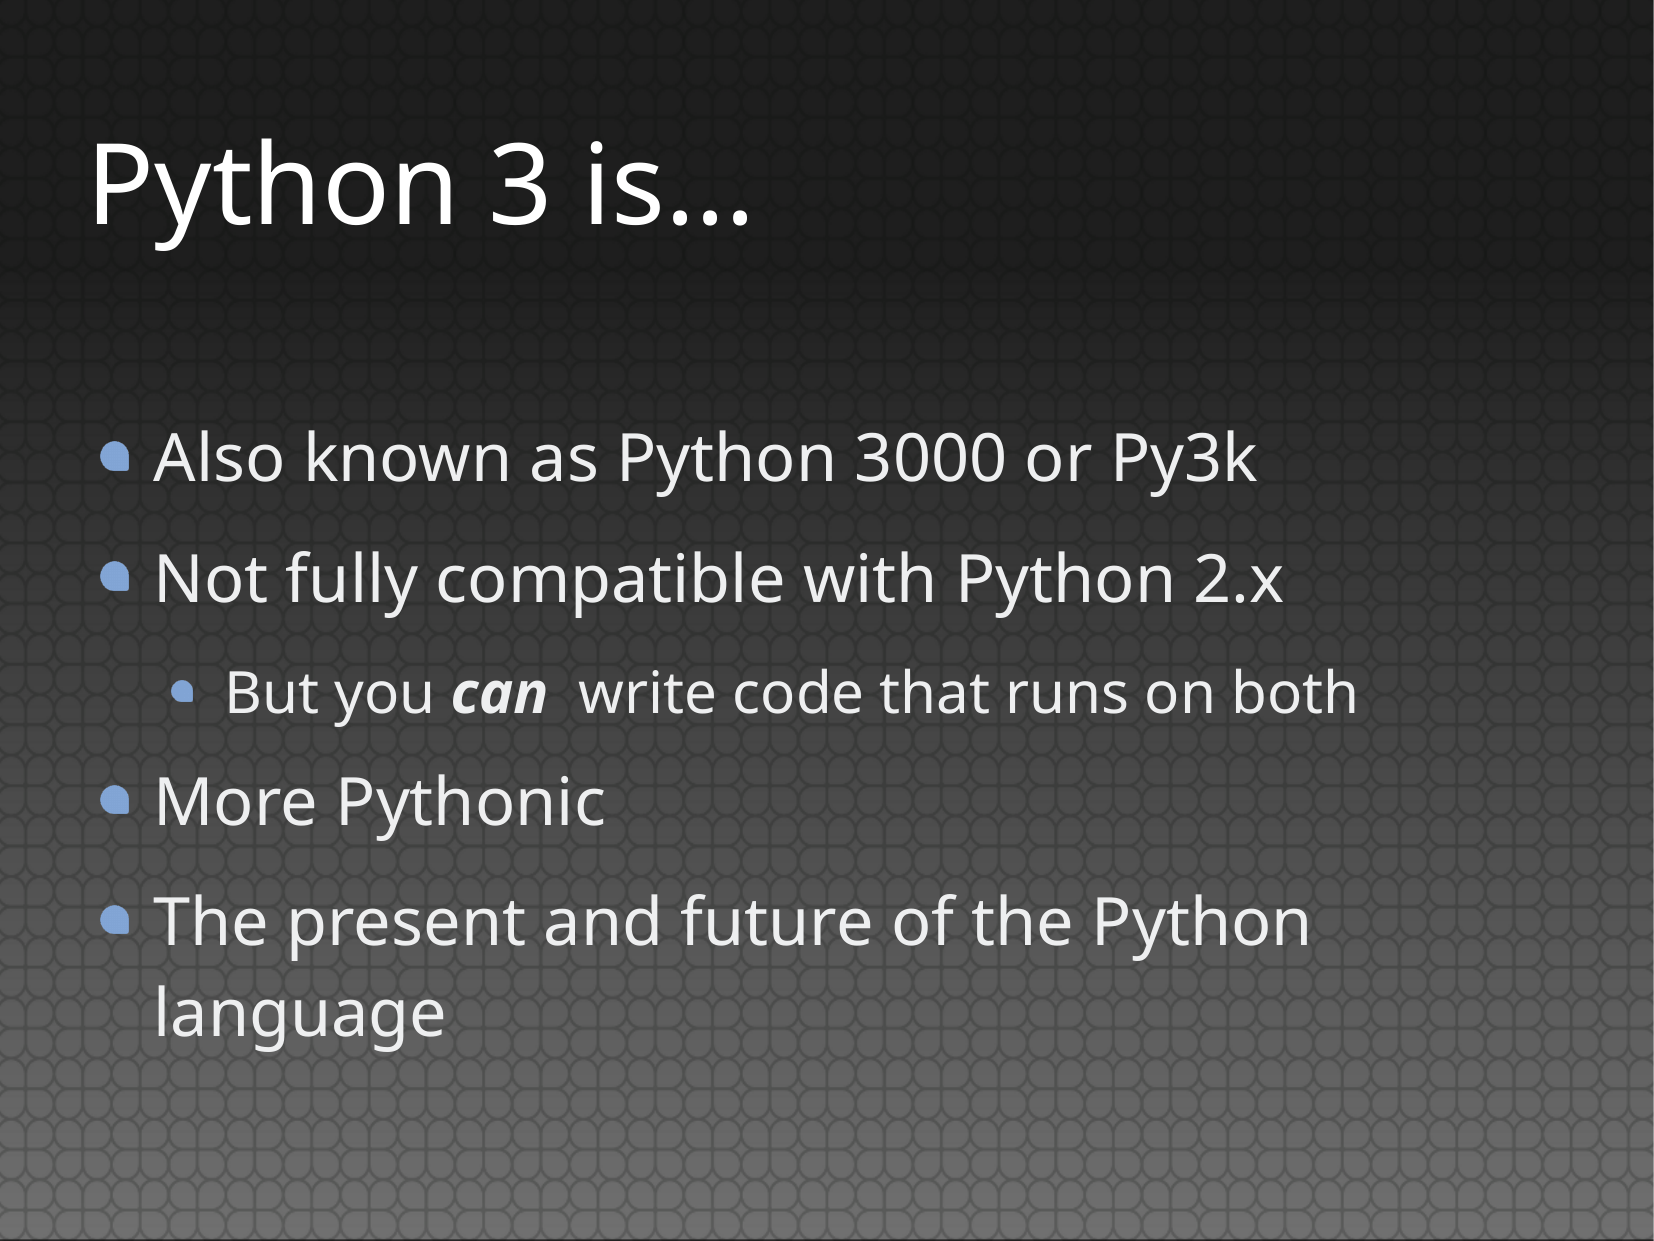

# Python 3 is...
Also known as Python 3000 or Py3k
Not fully compatible with Python 2.x
But you can write code that runs on both
More Pythonic
The present and future of the Python language